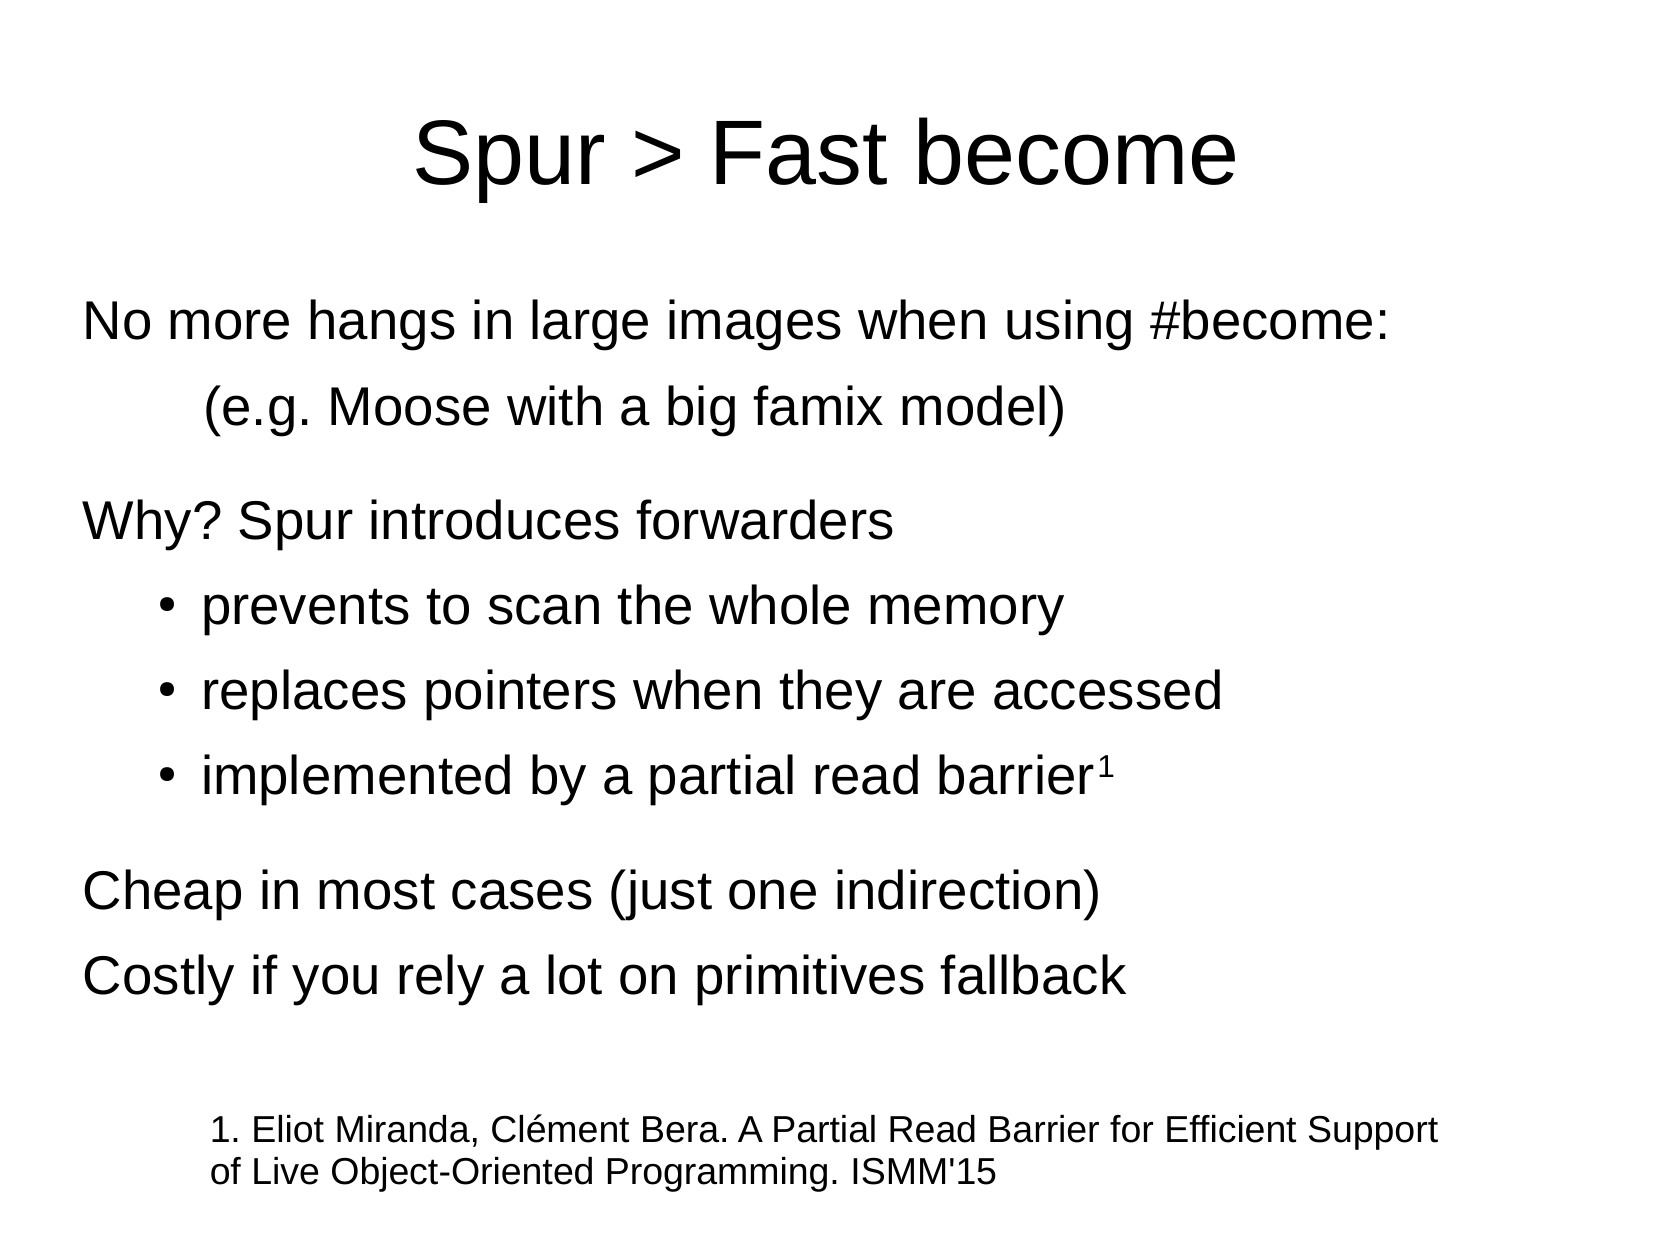

# Spur > Fast become
No more hangs in large images when using #become:
(e.g. Moose with a big famix model)
Why? Spur introduces forwarders
prevents to scan the whole memory
replaces pointers when they are accessed
implemented by a partial read barrier1
Cheap in most cases (just one indirection)
Costly if you rely a lot on primitives fallback
1. Eliot Miranda, Clément Bera. A Partial Read Barrier for Efficient Support of Live Object-Oriented Programming. ISMM'15